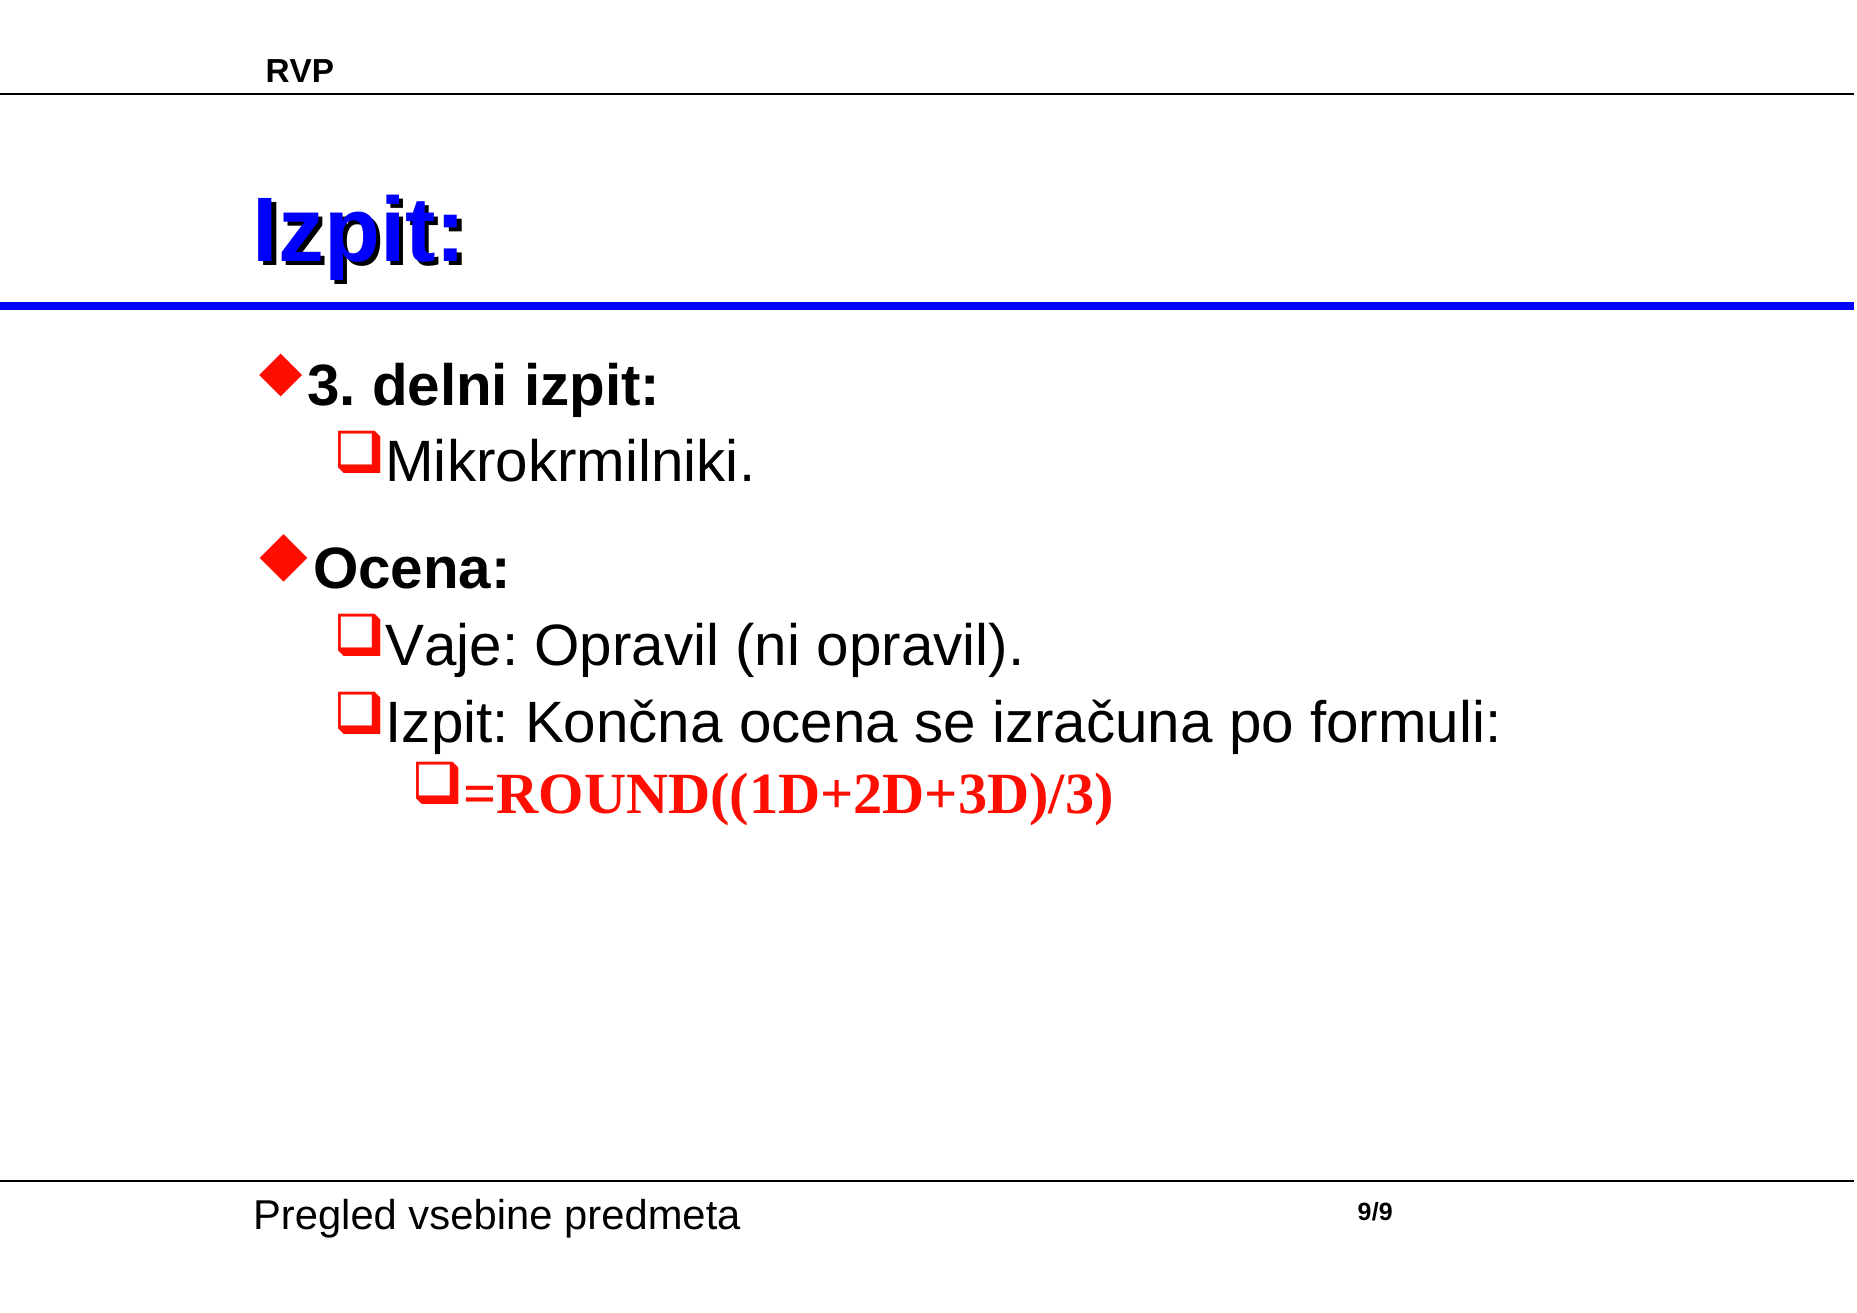

# Izpit:
3. delni izpit:
Mikrokrmilniki.
Ocena:
Vaje: Opravil (ni opravil).
Izpit: Končna ocena se izračuna po formuli:
=ROUND((1D+2D+3D)/3)